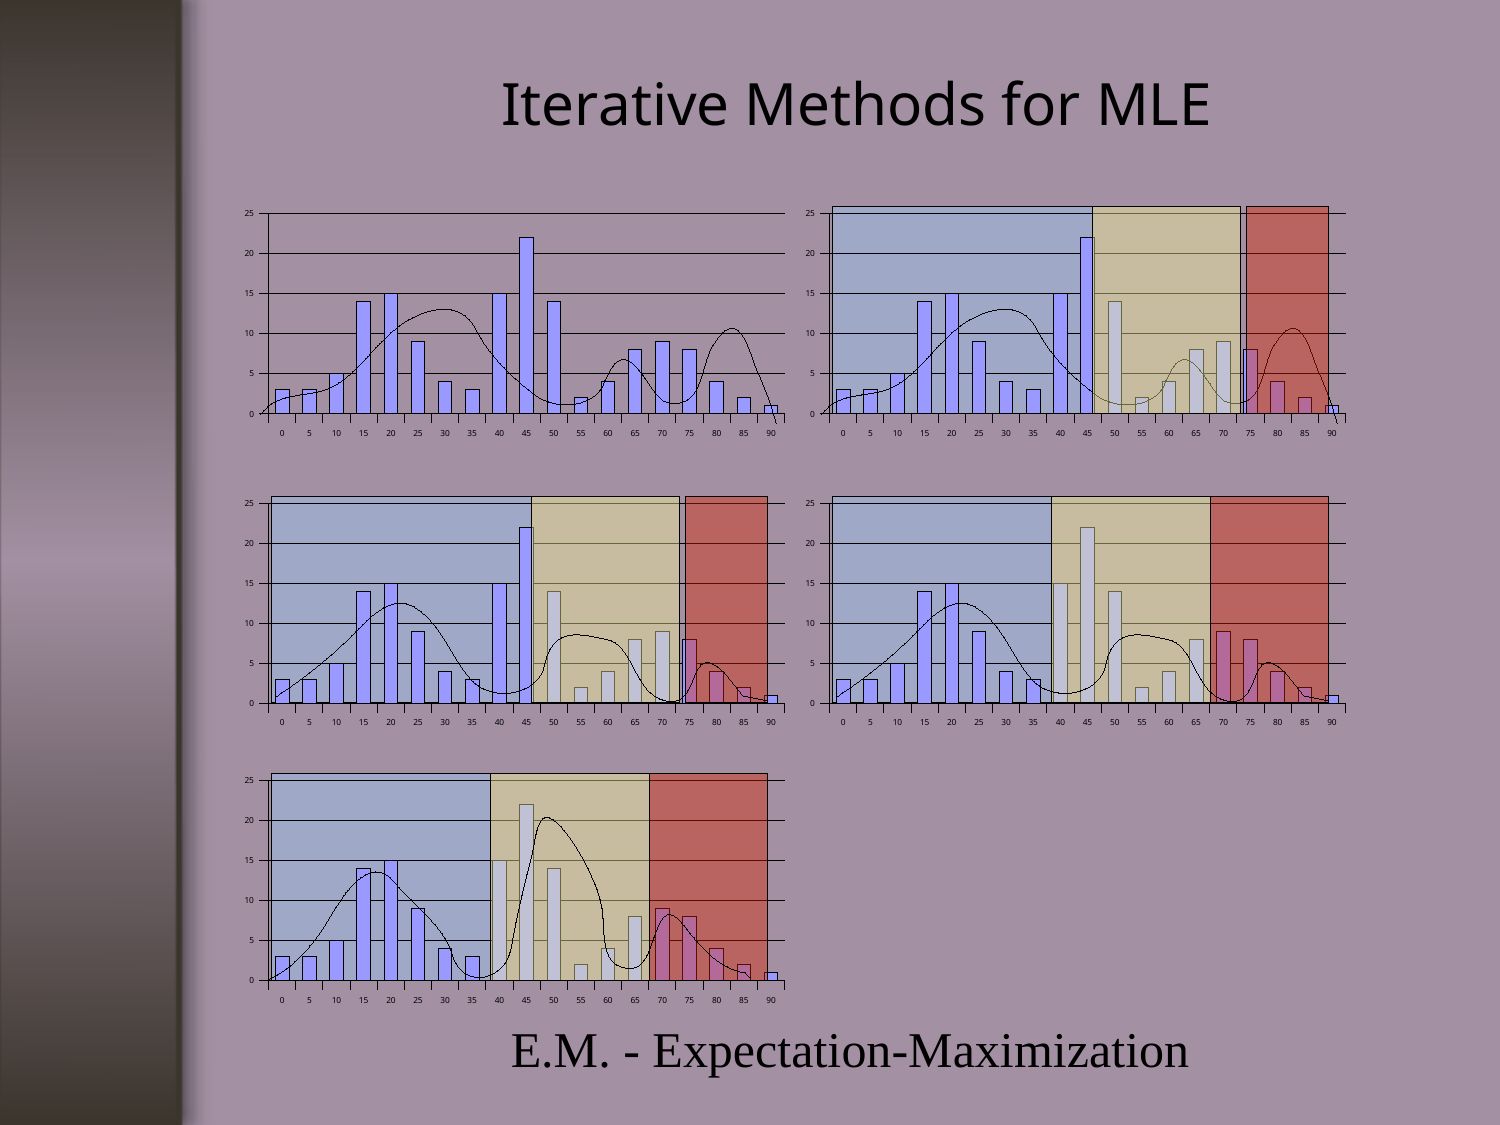

# Iterative Methods for MLE
### Chart
| Category | First Class |
|---|---|
| 0 | 3.0 |
| 5 | 3.0 |
| 10 | 5.0 |
| 15 | 14.0 |
| 20 | 15.0 |
| 25 | 9.0 |
| 30 | 4.0 |
| 35 | 3.0 |
| 40 | 15.0 |
| 45 | 22.0 |
| 50 | 14.0 |
| 55 | 2.0 |
| 60 | 4.0 |
| 65 | 8.0 |
| 70 | 9.0 |
| 75 | 8.0 |
| 80 | 4.0 |
| 85 | 2.0 |
| 90 | 1.0 |
### Chart
| Category | First Class |
|---|---|
| 0 | 3.0 |
| 5 | 3.0 |
| 10 | 5.0 |
| 15 | 14.0 |
| 20 | 15.0 |
| 25 | 9.0 |
| 30 | 4.0 |
| 35 | 3.0 |
| 40 | 15.0 |
| 45 | 22.0 |
| 50 | 14.0 |
| 55 | 2.0 |
| 60 | 4.0 |
| 65 | 8.0 |
| 70 | 9.0 |
| 75 | 8.0 |
| 80 | 4.0 |
| 85 | 2.0 |
| 90 | 1.0 |
### Chart
| Category | First Class |
|---|---|
| 0 | 3.0 |
| 5 | 3.0 |
| 10 | 5.0 |
| 15 | 14.0 |
| 20 | 15.0 |
| 25 | 9.0 |
| 30 | 4.0 |
| 35 | 3.0 |
| 40 | 15.0 |
| 45 | 22.0 |
| 50 | 14.0 |
| 55 | 2.0 |
| 60 | 4.0 |
| 65 | 8.0 |
| 70 | 9.0 |
| 75 | 8.0 |
| 80 | 4.0 |
| 85 | 2.0 |
| 90 | 1.0 |
### Chart
| Category | First Class |
|---|---|
| 0 | 3.0 |
| 5 | 3.0 |
| 10 | 5.0 |
| 15 | 14.0 |
| 20 | 15.0 |
| 25 | 9.0 |
| 30 | 4.0 |
| 35 | 3.0 |
| 40 | 15.0 |
| 45 | 22.0 |
| 50 | 14.0 |
| 55 | 2.0 |
| 60 | 4.0 |
| 65 | 8.0 |
| 70 | 9.0 |
| 75 | 8.0 |
| 80 | 4.0 |
| 85 | 2.0 |
| 90 | 1.0 |
### Chart
| Category | First Class |
|---|---|
| 0 | 3.0 |
| 5 | 3.0 |
| 10 | 5.0 |
| 15 | 14.0 |
| 20 | 15.0 |
| 25 | 9.0 |
| 30 | 4.0 |
| 35 | 3.0 |
| 40 | 15.0 |
| 45 | 22.0 |
| 50 | 14.0 |
| 55 | 2.0 |
| 60 | 4.0 |
| 65 | 8.0 |
| 70 | 9.0 |
| 75 | 8.0 |
| 80 | 4.0 |
| 85 | 2.0 |
| 90 | 1.0 |
E.M. - Expectation-Maximization